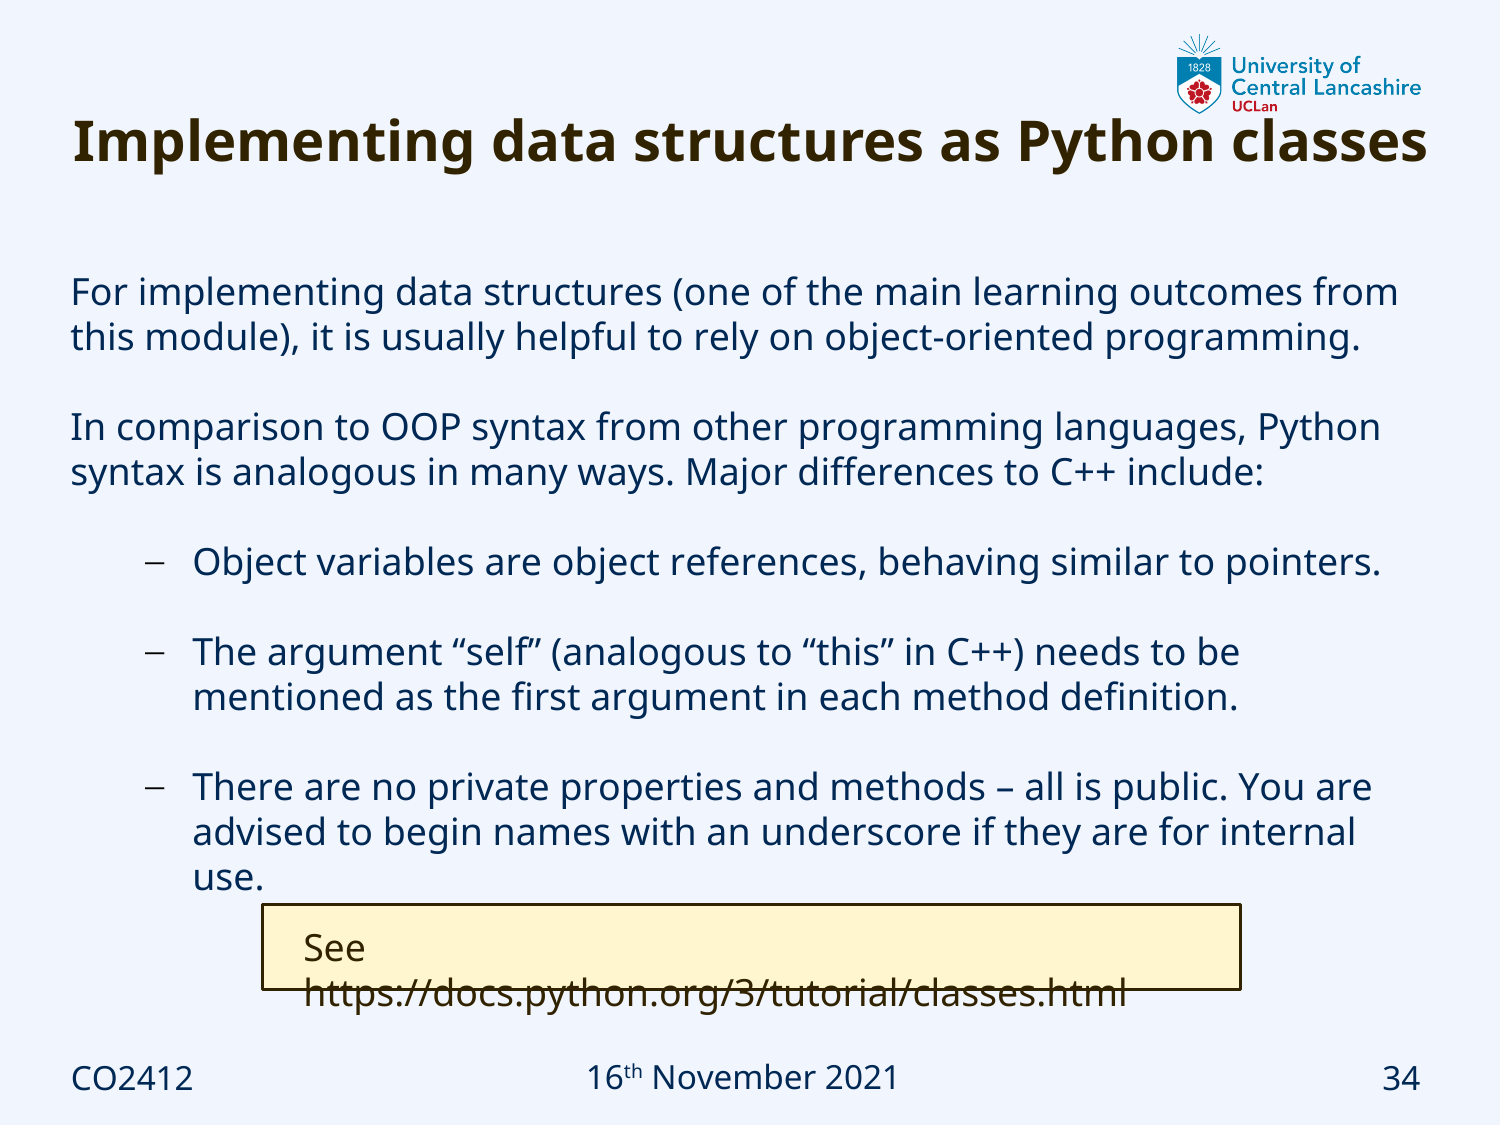

# Implementing data structures as Python classes
For implementing data structures (one of the main learning outcomes from this module), it is usually helpful to rely on object-oriented programming.
In comparison to OOP syntax from other programming languages, Python syntax is analogous in many ways. Major differences to C++ include:
Object variables are object references, behaving similar to pointers.
The argument “self” (analogous to “this” in C++) needs to be mentioned as the first argument in each method definition.
There are no private properties and methods – all is public. You are advised to begin names with an underscore if they are for internal use.
See https://docs.python.org/3/tutorial/classes.html